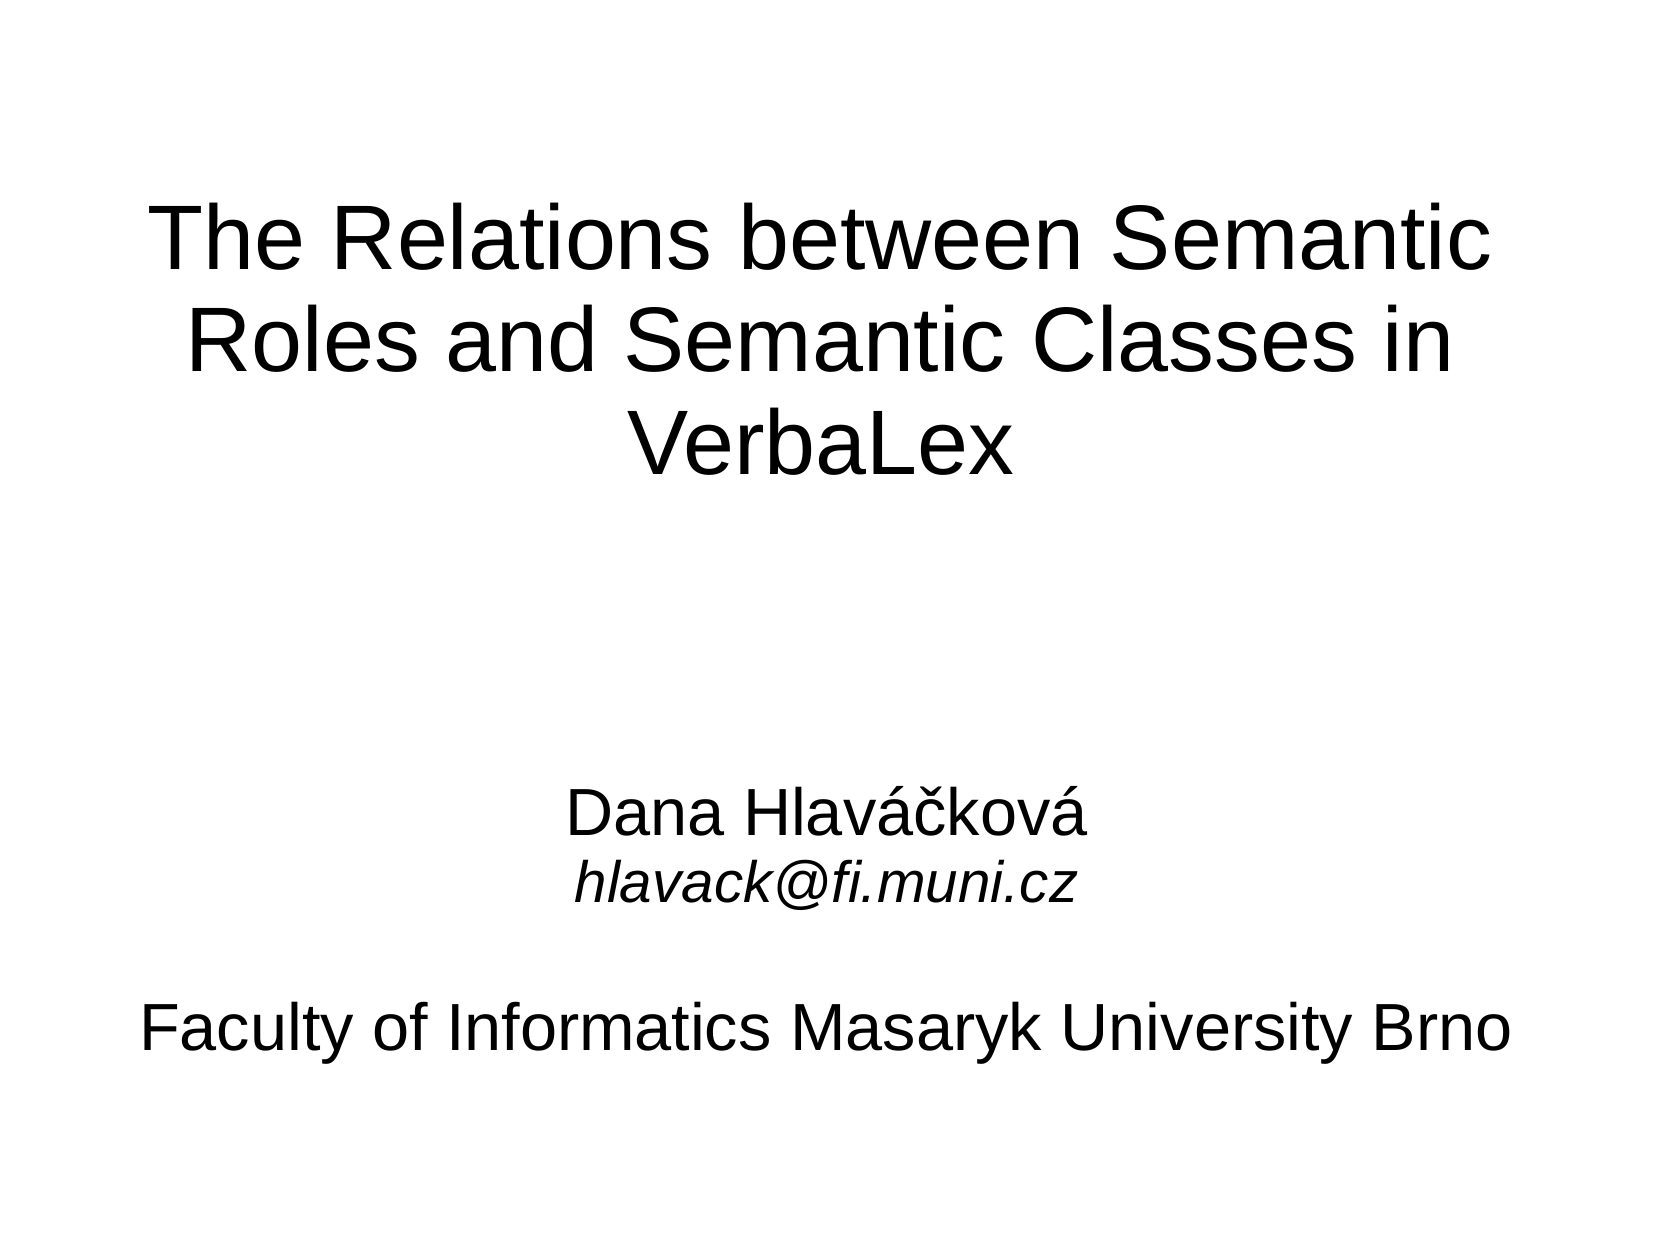

# The Relations between Semantic Roles and Semantic Classes in VerbaLex
Dana Hlaváčková
hlavack@fi.muni.cz
Faculty of Informatics Masaryk University Brno